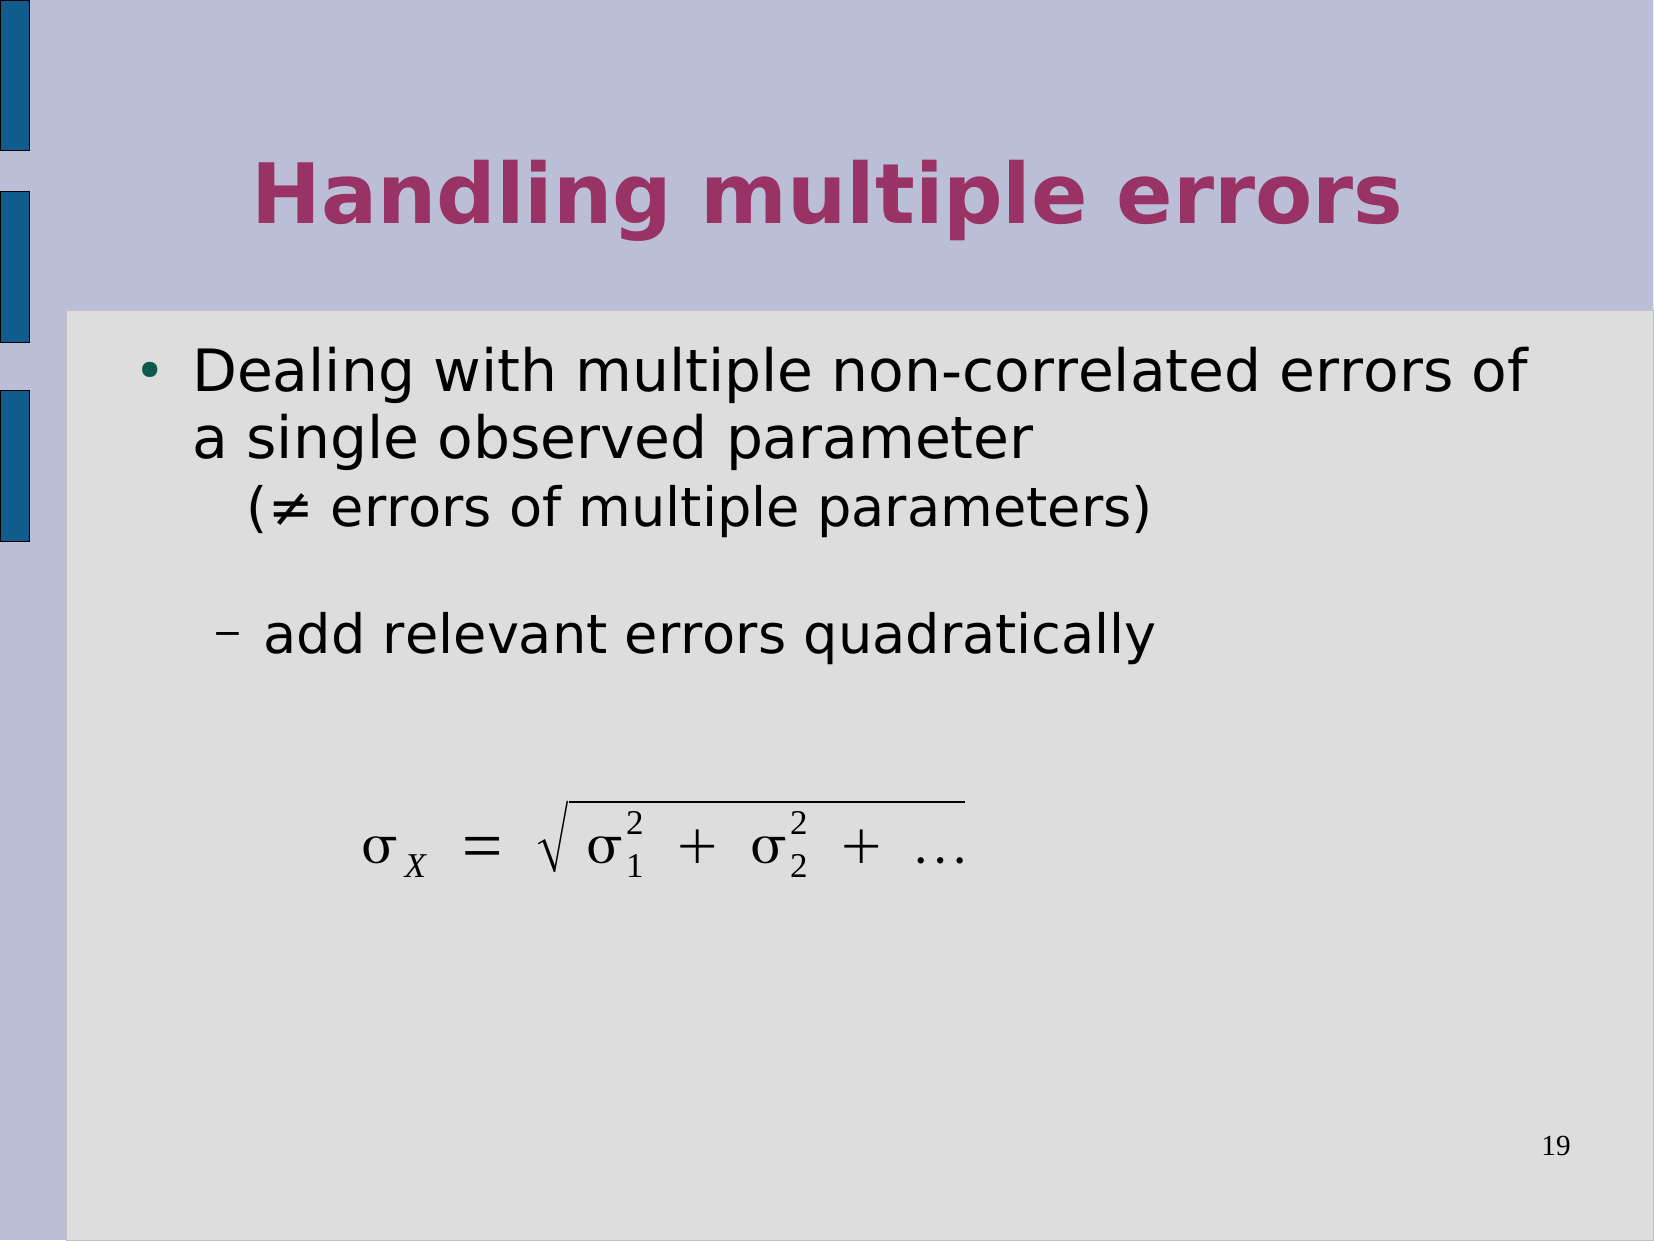

# Handling multiple errors
Dealing with multiple non-correlated errors of a single observed parameter
 (≠ errors of multiple parameters)
add relevant errors quadratically
19